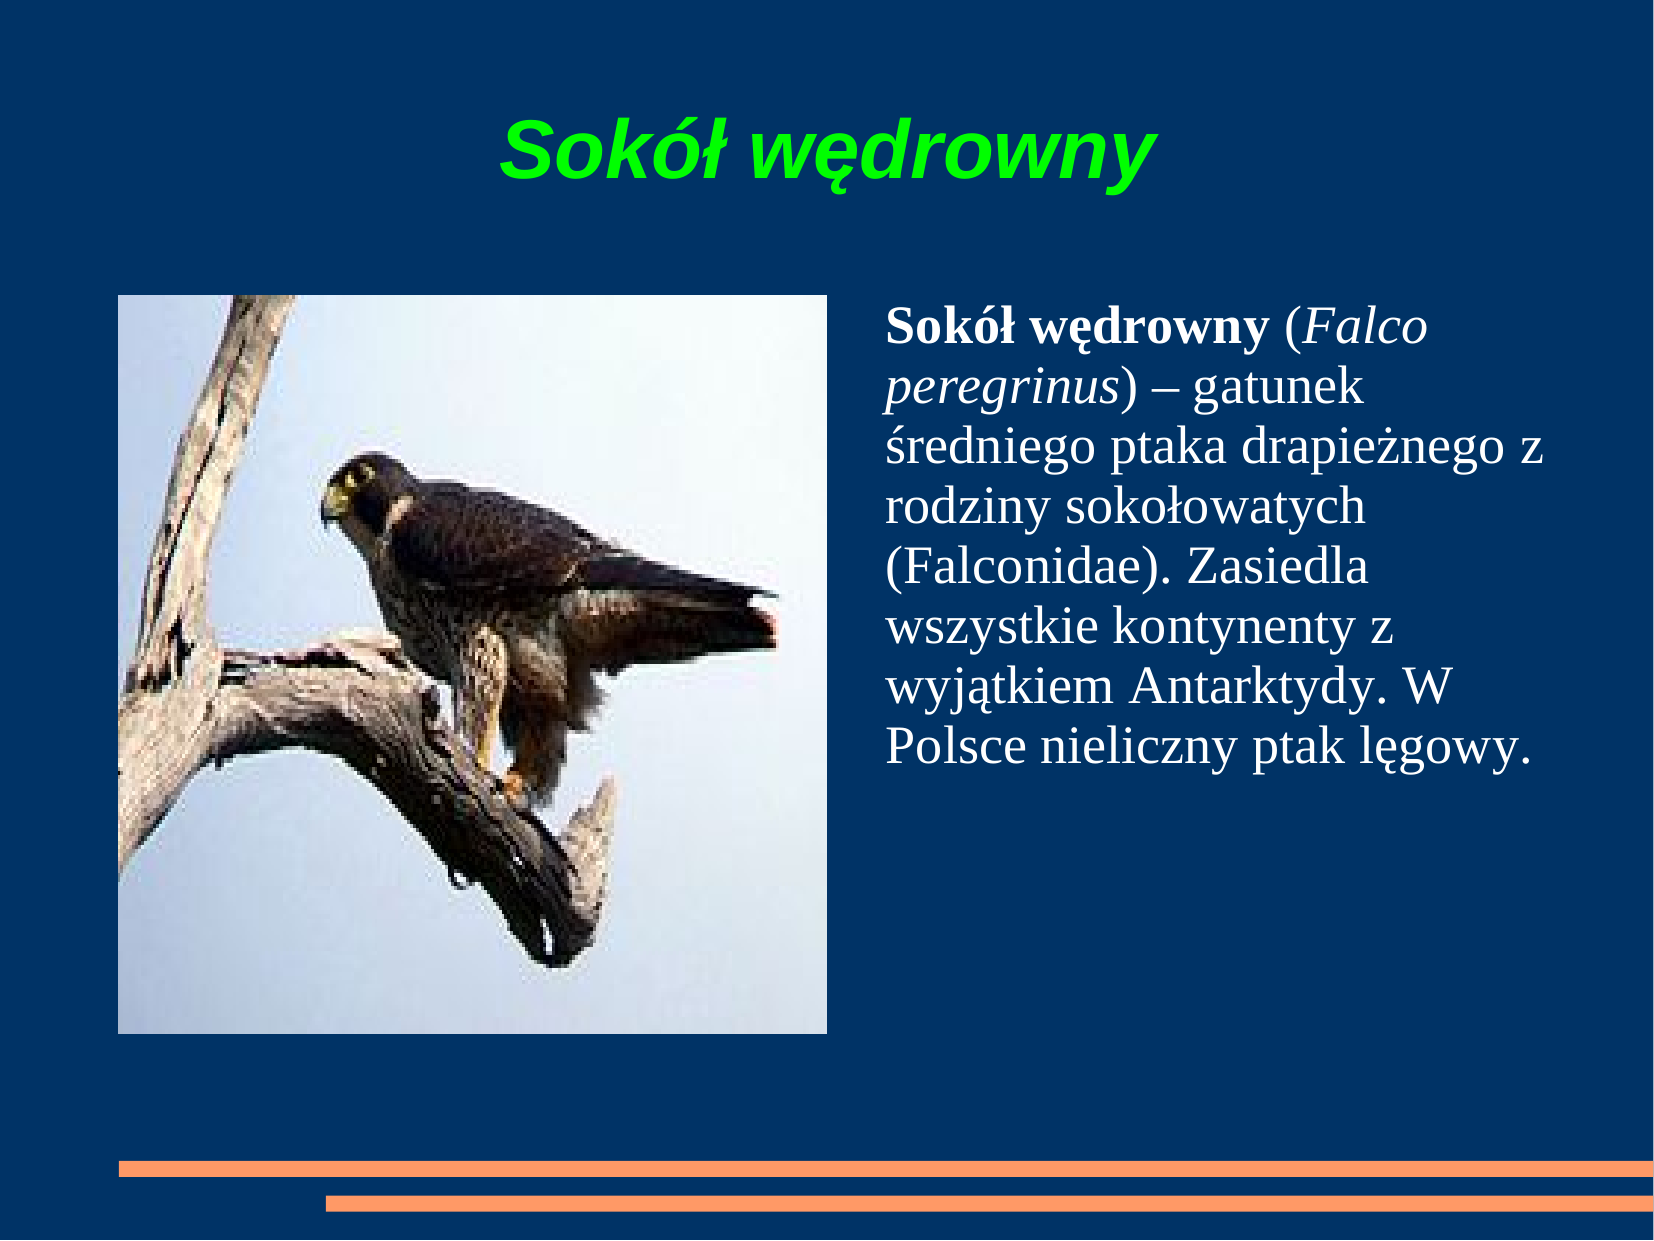

# Sokół wędrowny
Sokół wędrowny (Falco peregrinus) – gatunek średniego ptaka drapieżnego z rodziny sokołowatych (Falconidae). Zasiedla wszystkie kontynenty z wyjątkiem Antarktydy. W Polsce nieliczny ptak lęgowy.